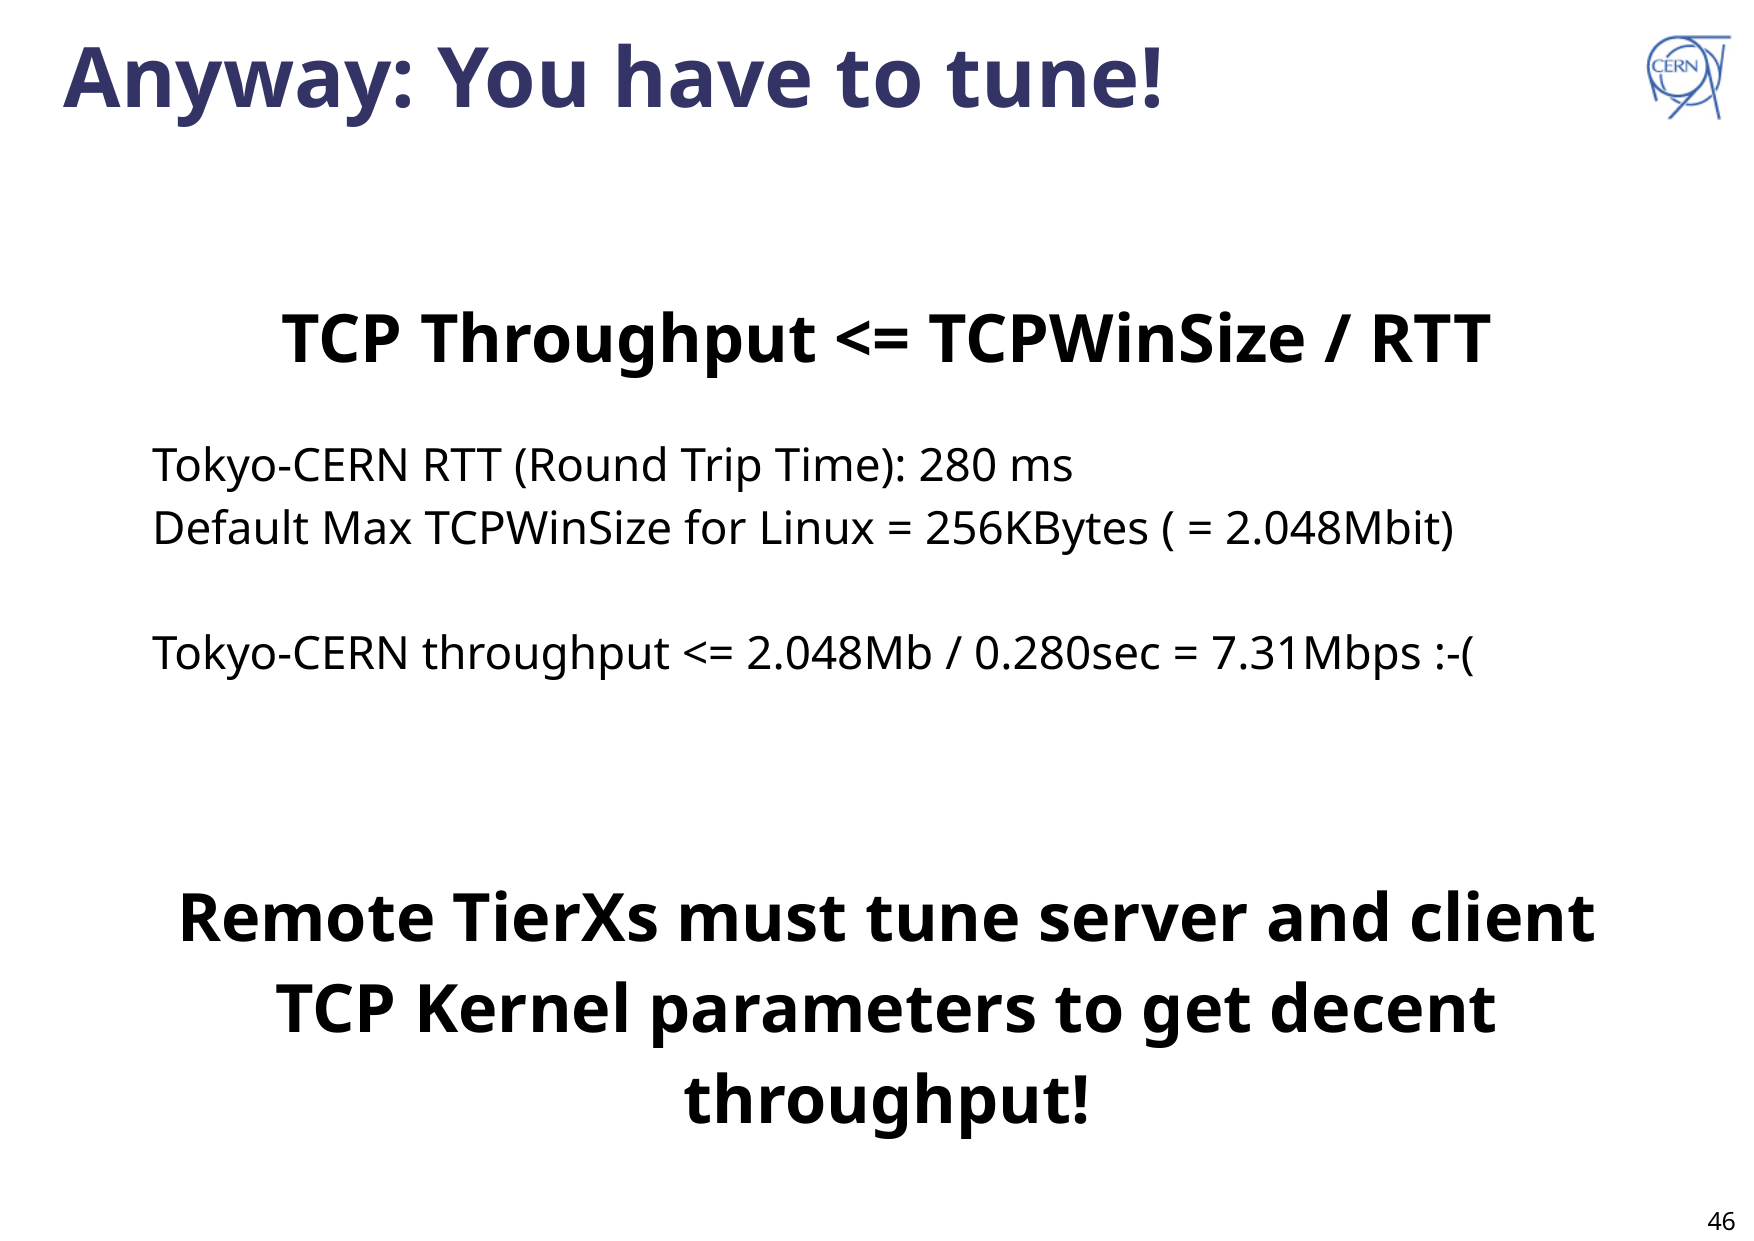

# Anyway: You have to tune!
TCP Throughput <= TCPWinSize / RTT
Tokyo-CERN RTT (Round Trip Time): 280 ms
Default Max TCPWinSize for Linux = 256KBytes ( = 2.048Mbit)
Tokyo-CERN throughput <= 2.048Mb / 0.280sec = 7.31Mbps :-(
Remote TierXs must tune server and client TCP Kernel parameters to get decent throughput!
46